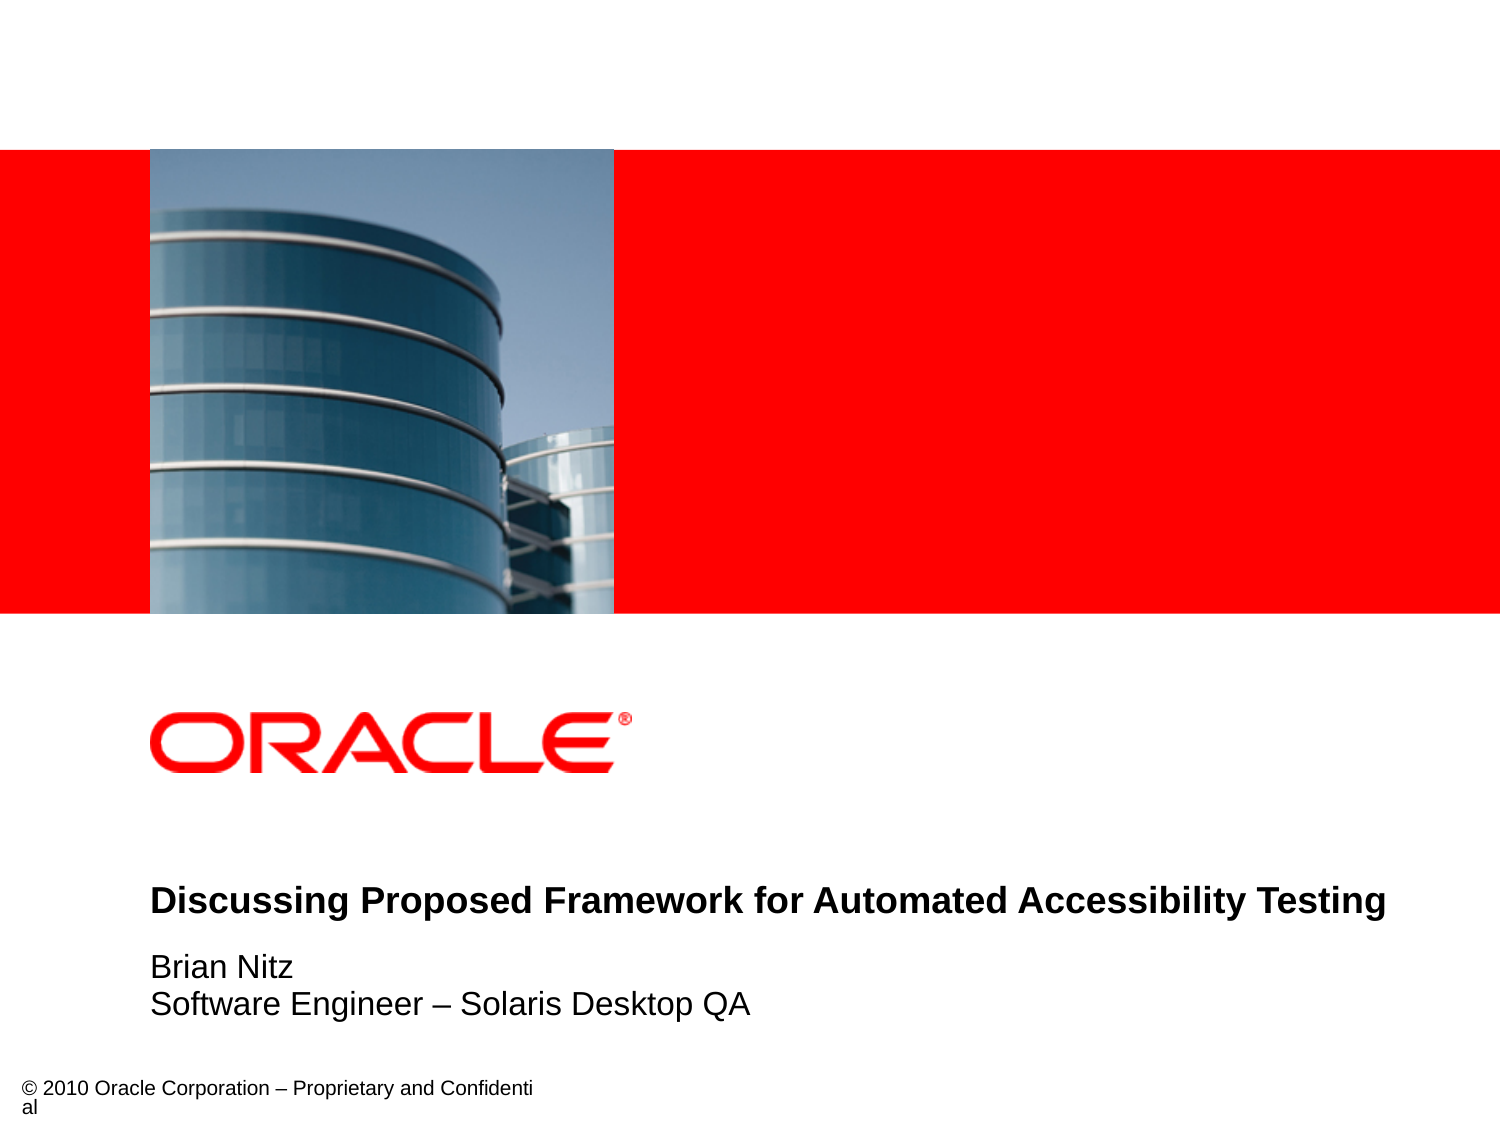

Discussing Proposed Framework for Automated Accessibility Testing
# Brian Nitz
Software Engineer – Solaris Desktop QA
© 2010 Oracle Corporation – Proprietary and Confidential